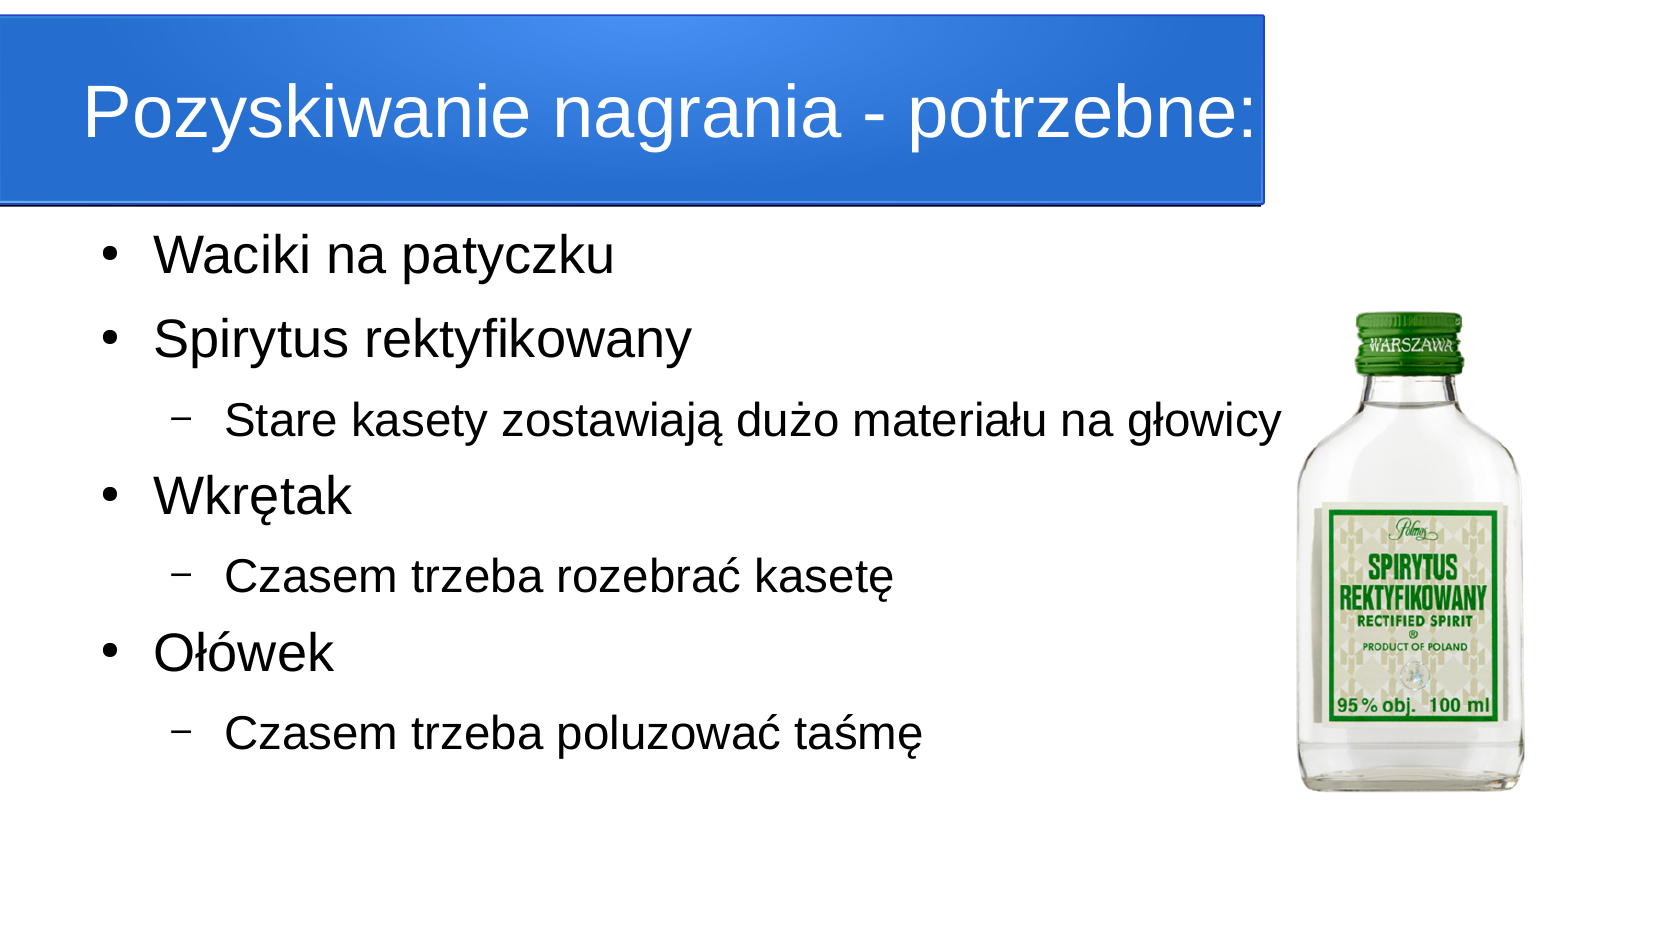

# Pozyskiwanie nagrania - potrzebne:
Waciki na patyczku
Spirytus rektyfikowany
Stare kasety zostawiają dużo materiału na głowicy
Wkrętak
Czasem trzeba rozebrać kasetę
Ołówek
Czasem trzeba poluzować taśmę